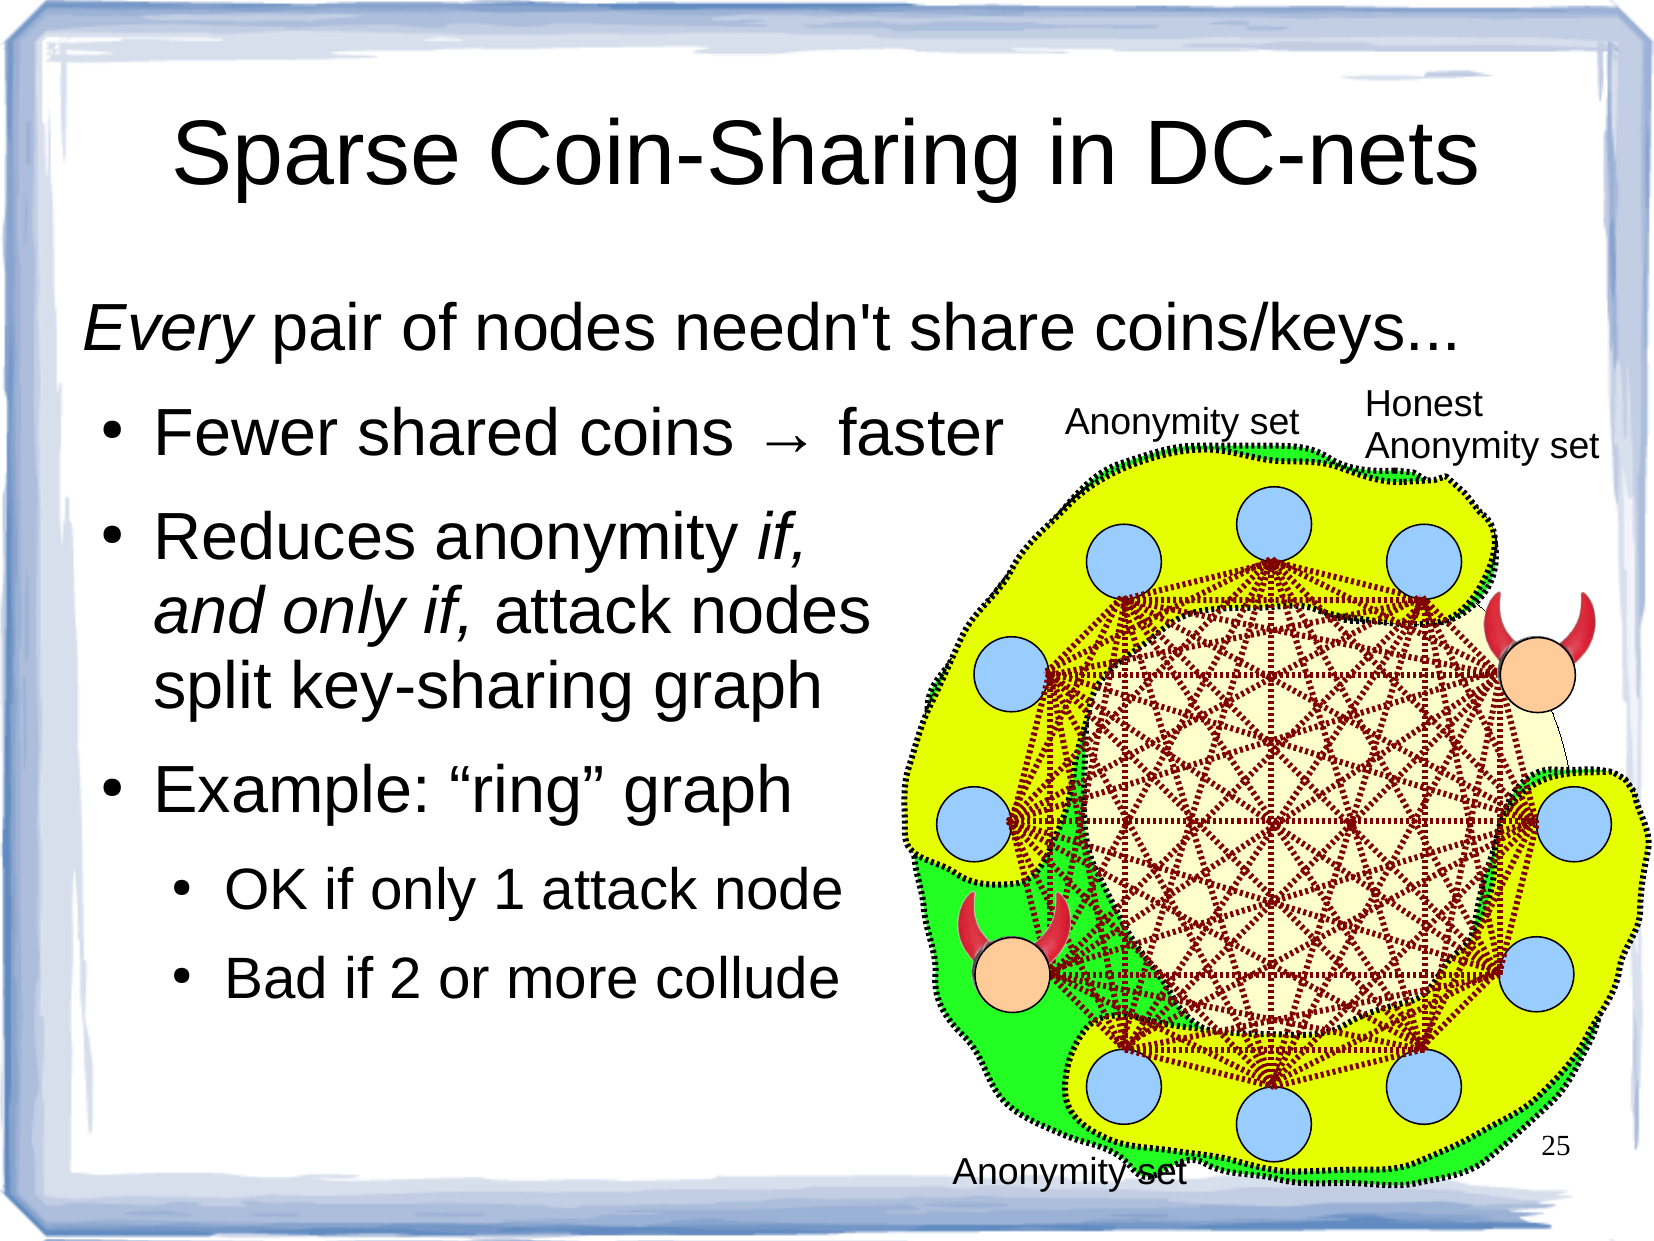

# Sparse Coin-Sharing in DC-nets
Every pair of nodes needn't share coins/keys...
Fewer shared coins → faster
Reduces anonymity if,
and only if, attack nodes
split key-sharing graph
Example: “ring” graph
OK if only 1 attack node
Bad if 2 or more collude
Honest
Anonymity set
Anonymity set
Anonymity set
25